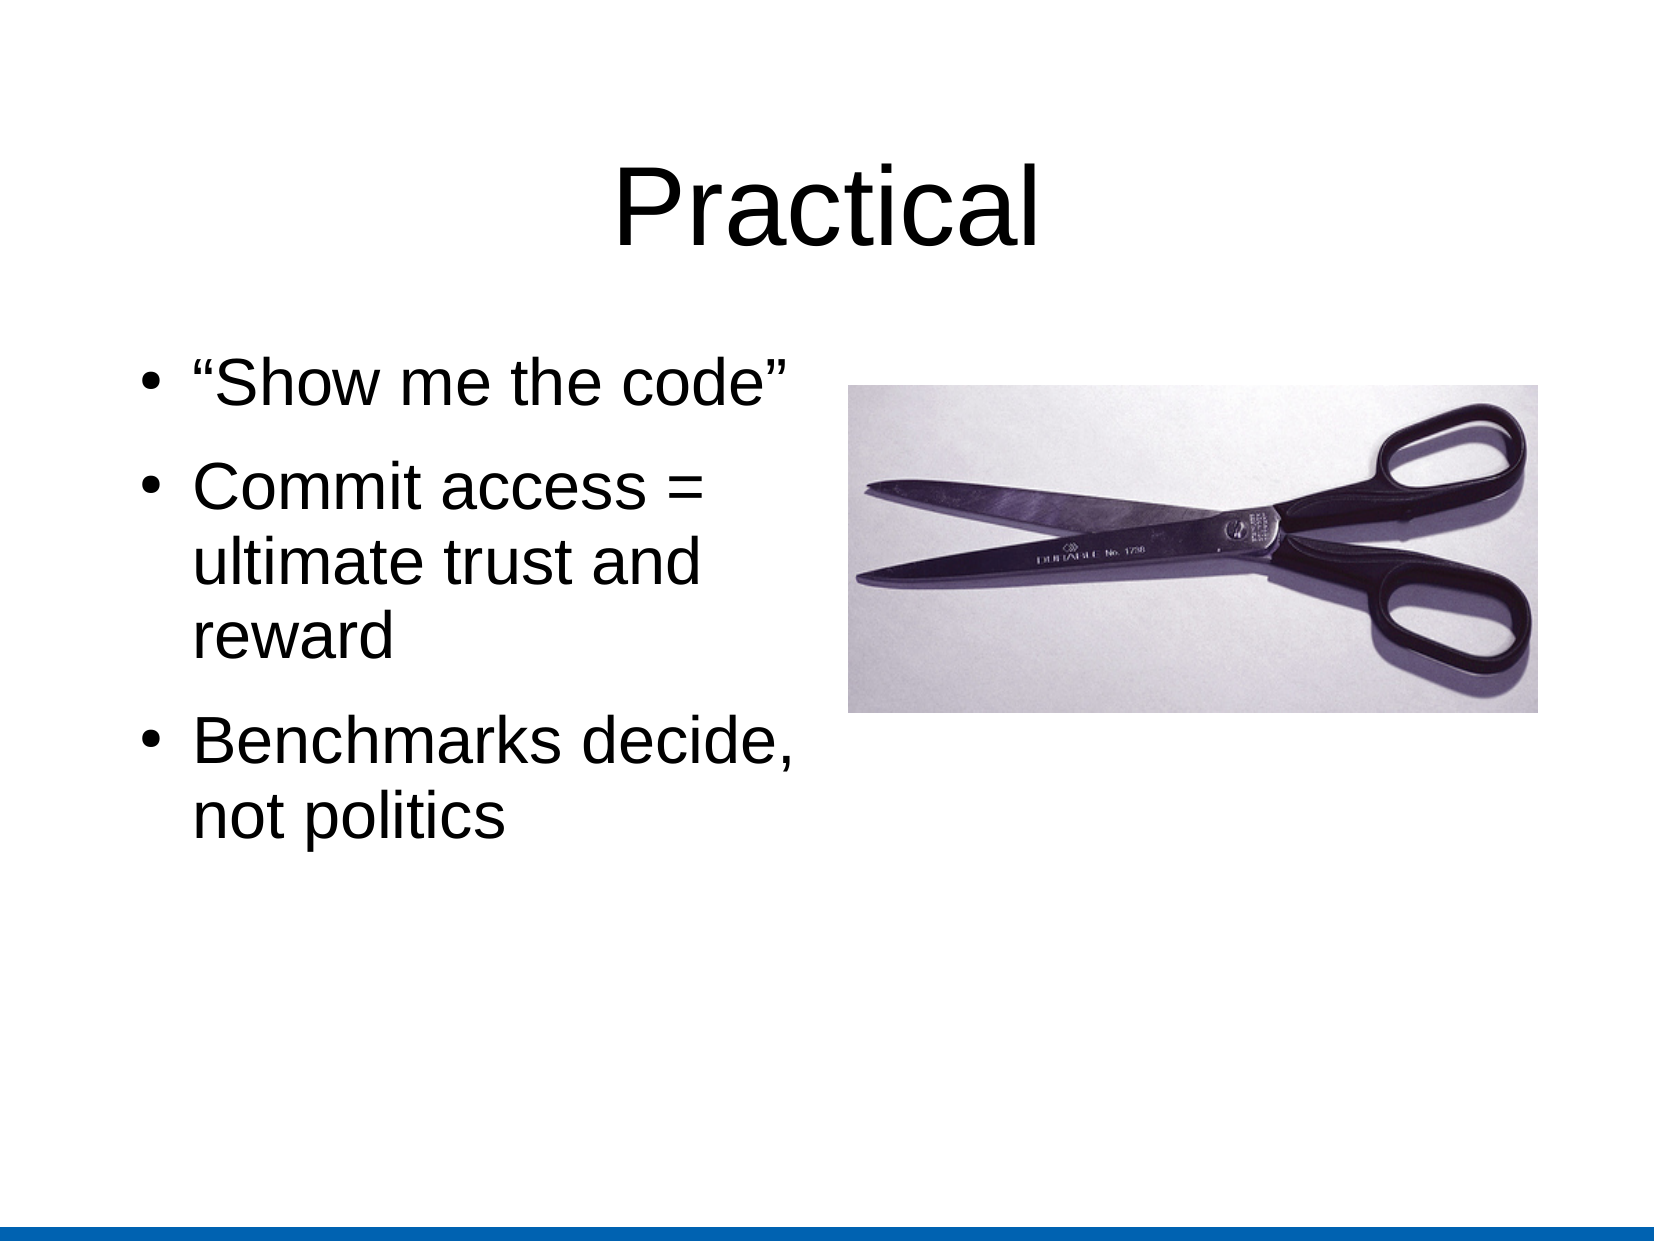

# Practical
“Show me the code”
Commit access = ultimate trust and reward
Benchmarks decide, not politics